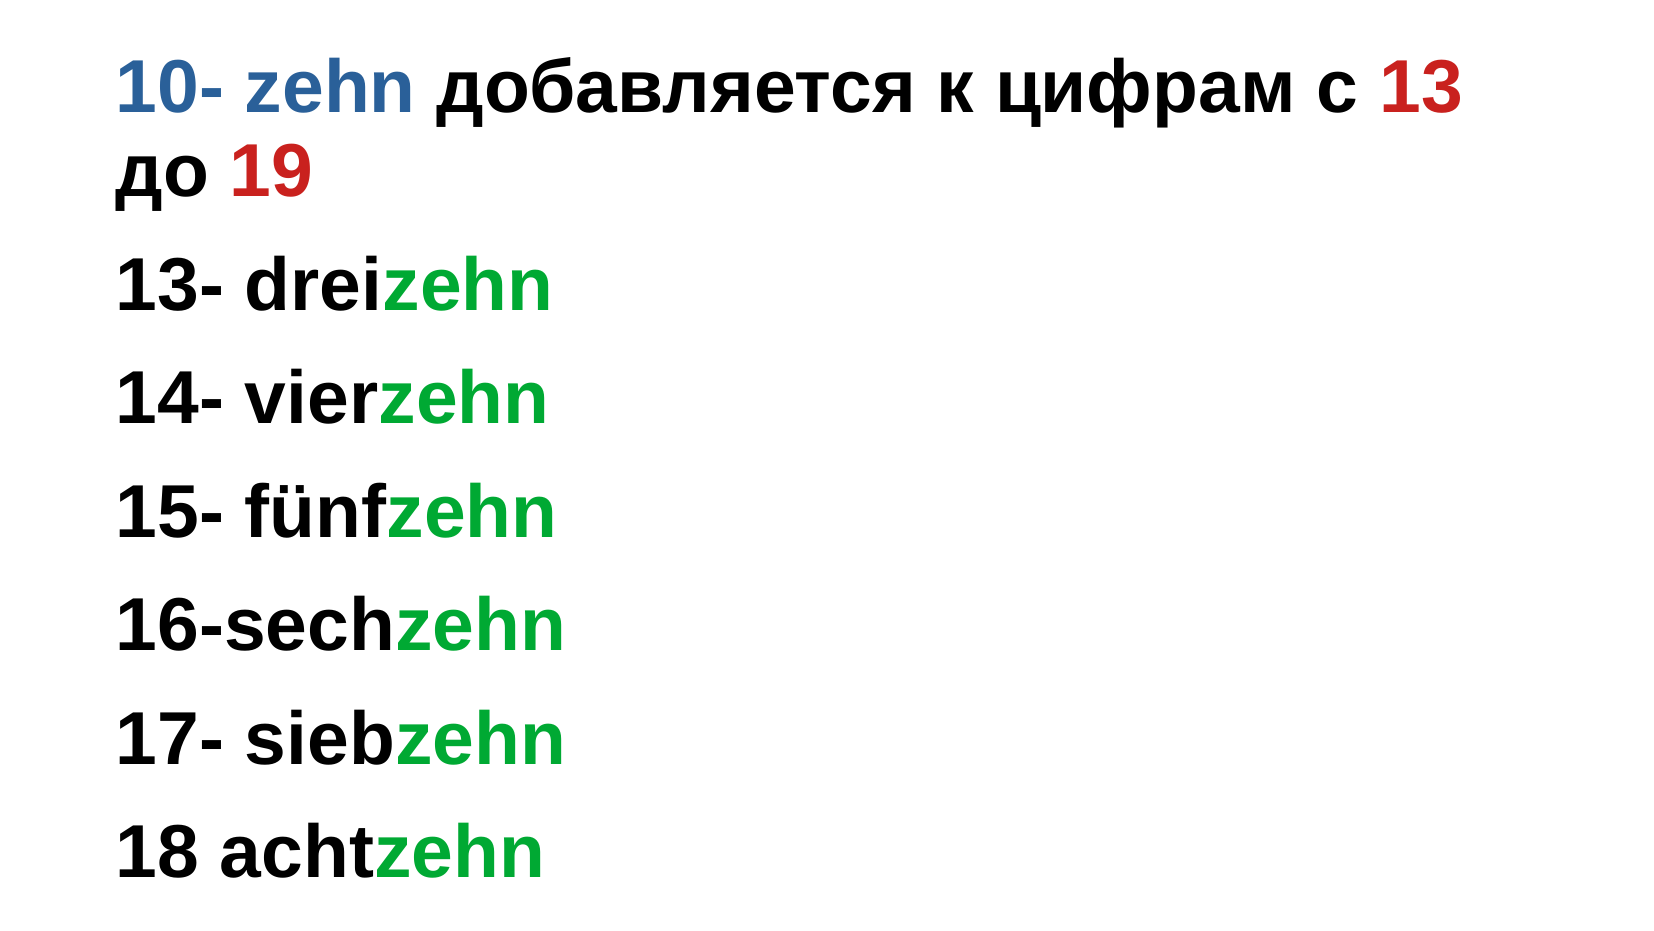

# 10- zehn добавляется к цифрам с 13 до 19
13- dreizehn
14- vierzehn
15- fünfzehn
16-sechzehn
17- siebzehn
18 achtzehn
19- neunzehn